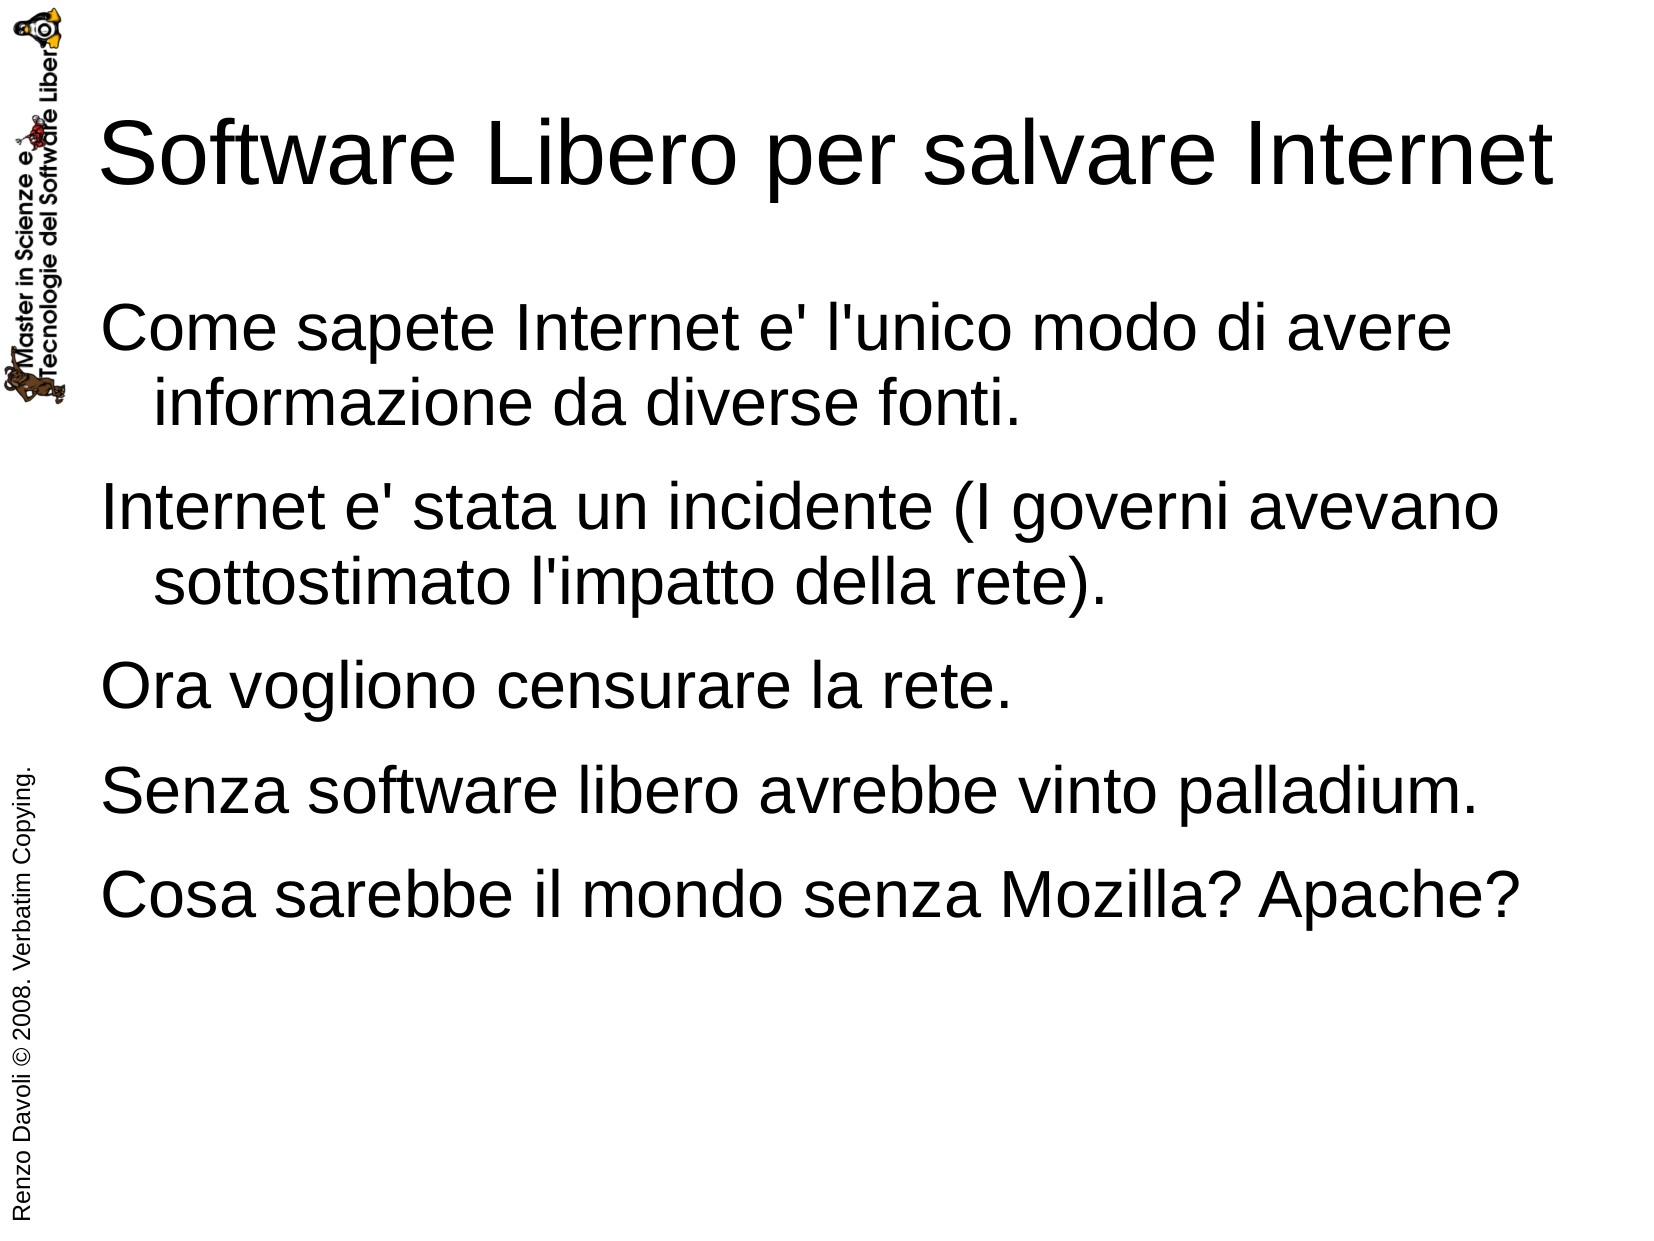

# Software Libero per salvare Internet
Come sapete Internet e' l'unico modo di avere informazione da diverse fonti.
Internet e' stata un incidente (I governi avevano sottostimato l'impatto della rete).
Ora vogliono censurare la rete.
Senza software libero avrebbe vinto palladium.
Cosa sarebbe il mondo senza Mozilla? Apache?